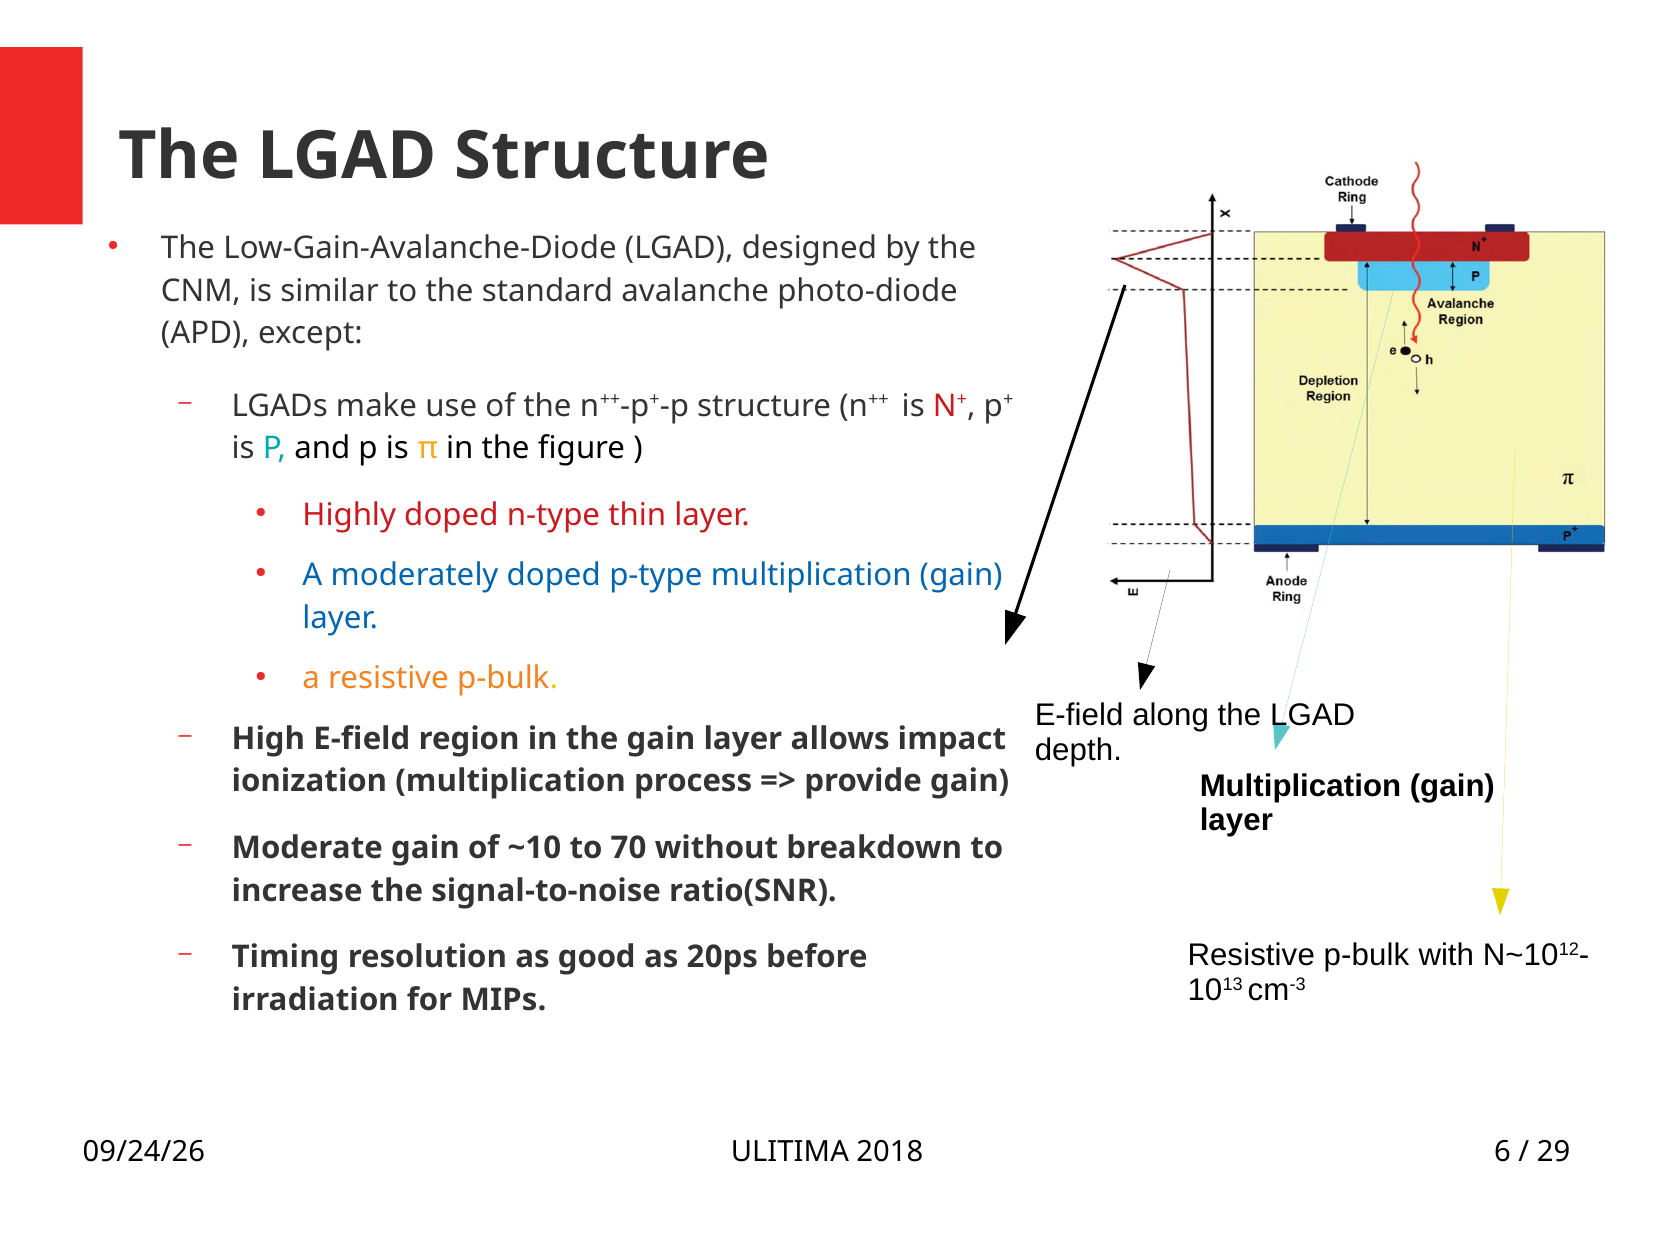

# The LGAD Structure
The Low-Gain-Avalanche-Diode (LGAD), designed by the CNM, is similar to the standard avalanche photo-diode (APD), except:
LGADs make use of the n++-p+-p structure (n++ is N+, p+ is P, and p is π in the figure )
Highly doped n-type thin layer.
A moderately doped p-type multiplication (gain) layer.
a resistive p-bulk.
High E-field region in the gain layer allows impact ionization (multiplication process => provide gain)
Moderate gain of ~10 to 70 without breakdown to increase the signal-to-noise ratio(SNR).
Timing resolution as good as 20ps before irradiation for MIPs.
E-field along the LGAD depth.
Multiplication (gain) layer
Resistive p-bulk with N~1012-1013 cm-3
ULITIMA 2018
6